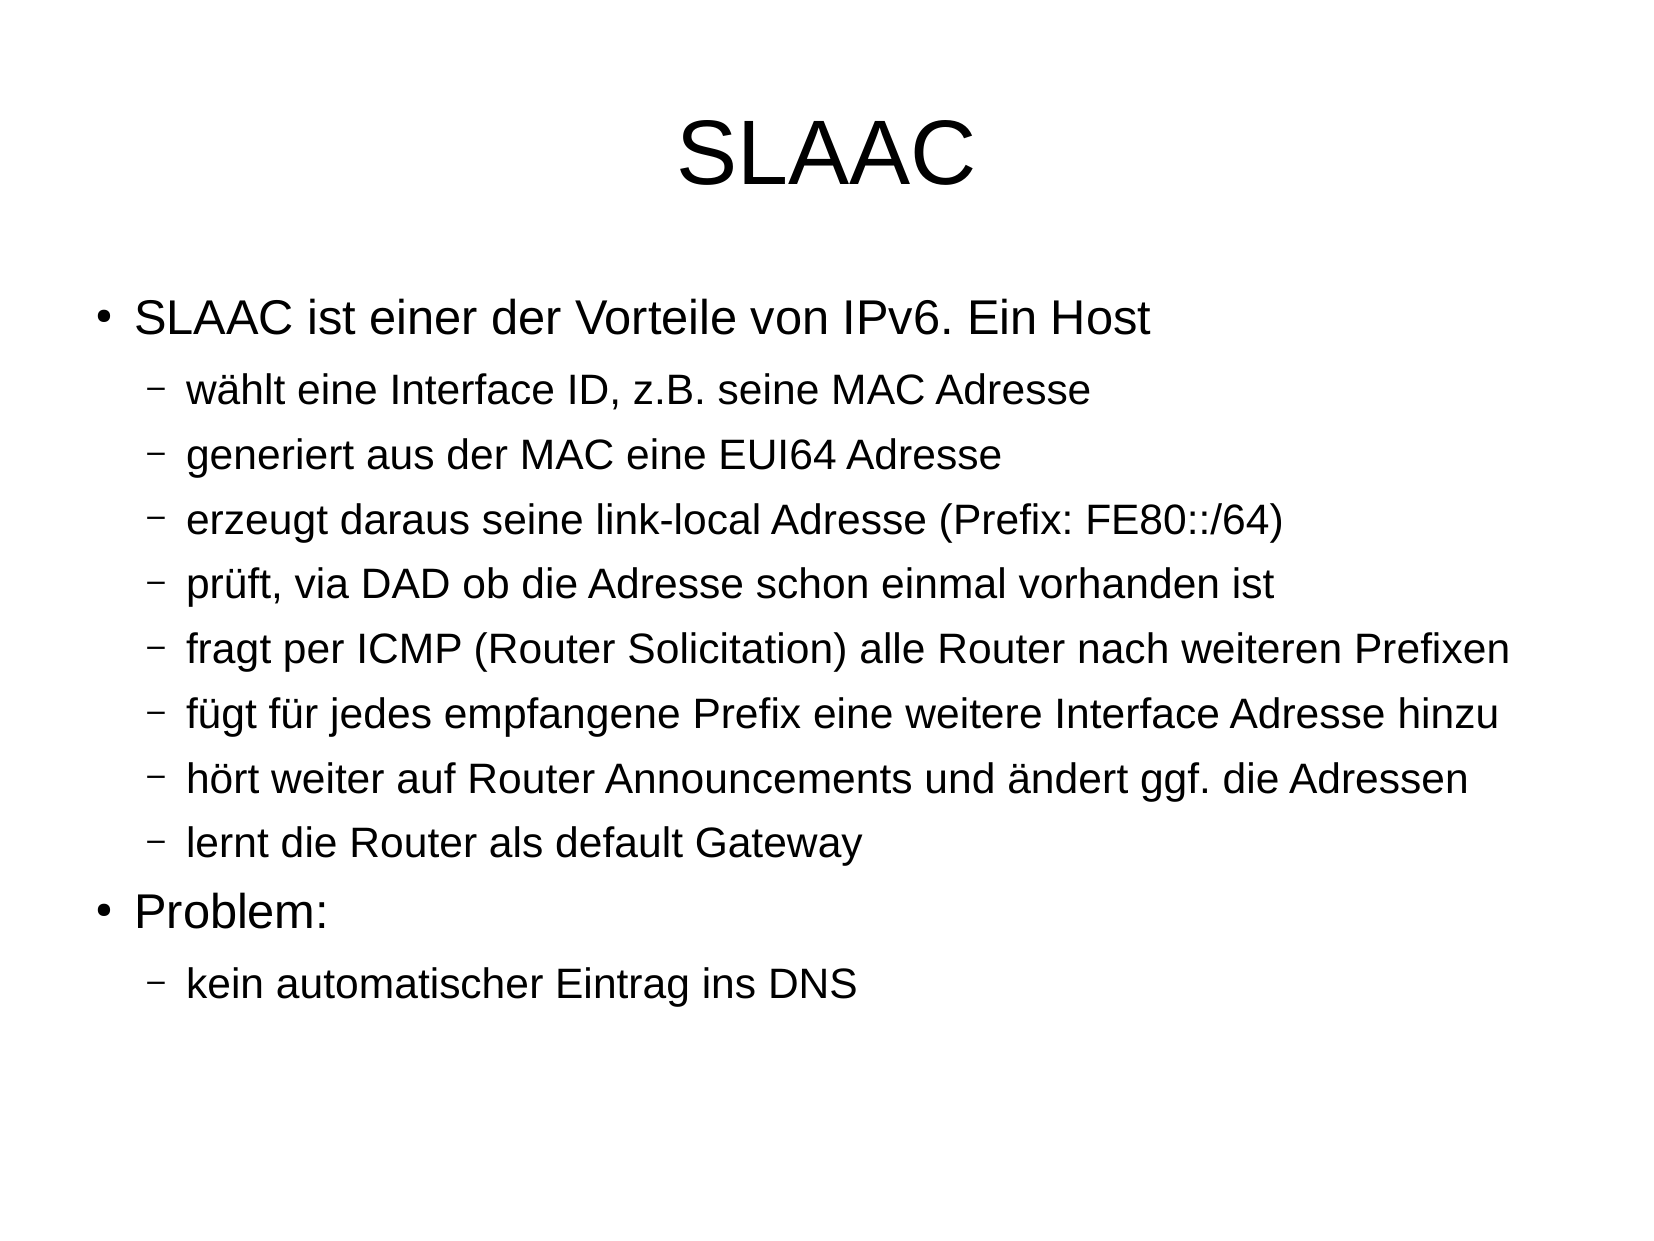

# SLAAC
SLAAC ist einer der Vorteile von IPv6. Ein Host
wählt eine Interface ID, z.B. seine MAC Adresse
generiert aus der MAC eine EUI64 Adresse
erzeugt daraus seine link-local Adresse (Prefix: FE80::/64)
prüft, via DAD ob die Adresse schon einmal vorhanden ist
fragt per ICMP (Router Solicitation) alle Router nach weiteren Prefixen
fügt für jedes empfangene Prefix eine weitere Interface Adresse hinzu
hört weiter auf Router Announcements und ändert ggf. die Adressen
lernt die Router als default Gateway
Problem:
kein automatischer Eintrag ins DNS